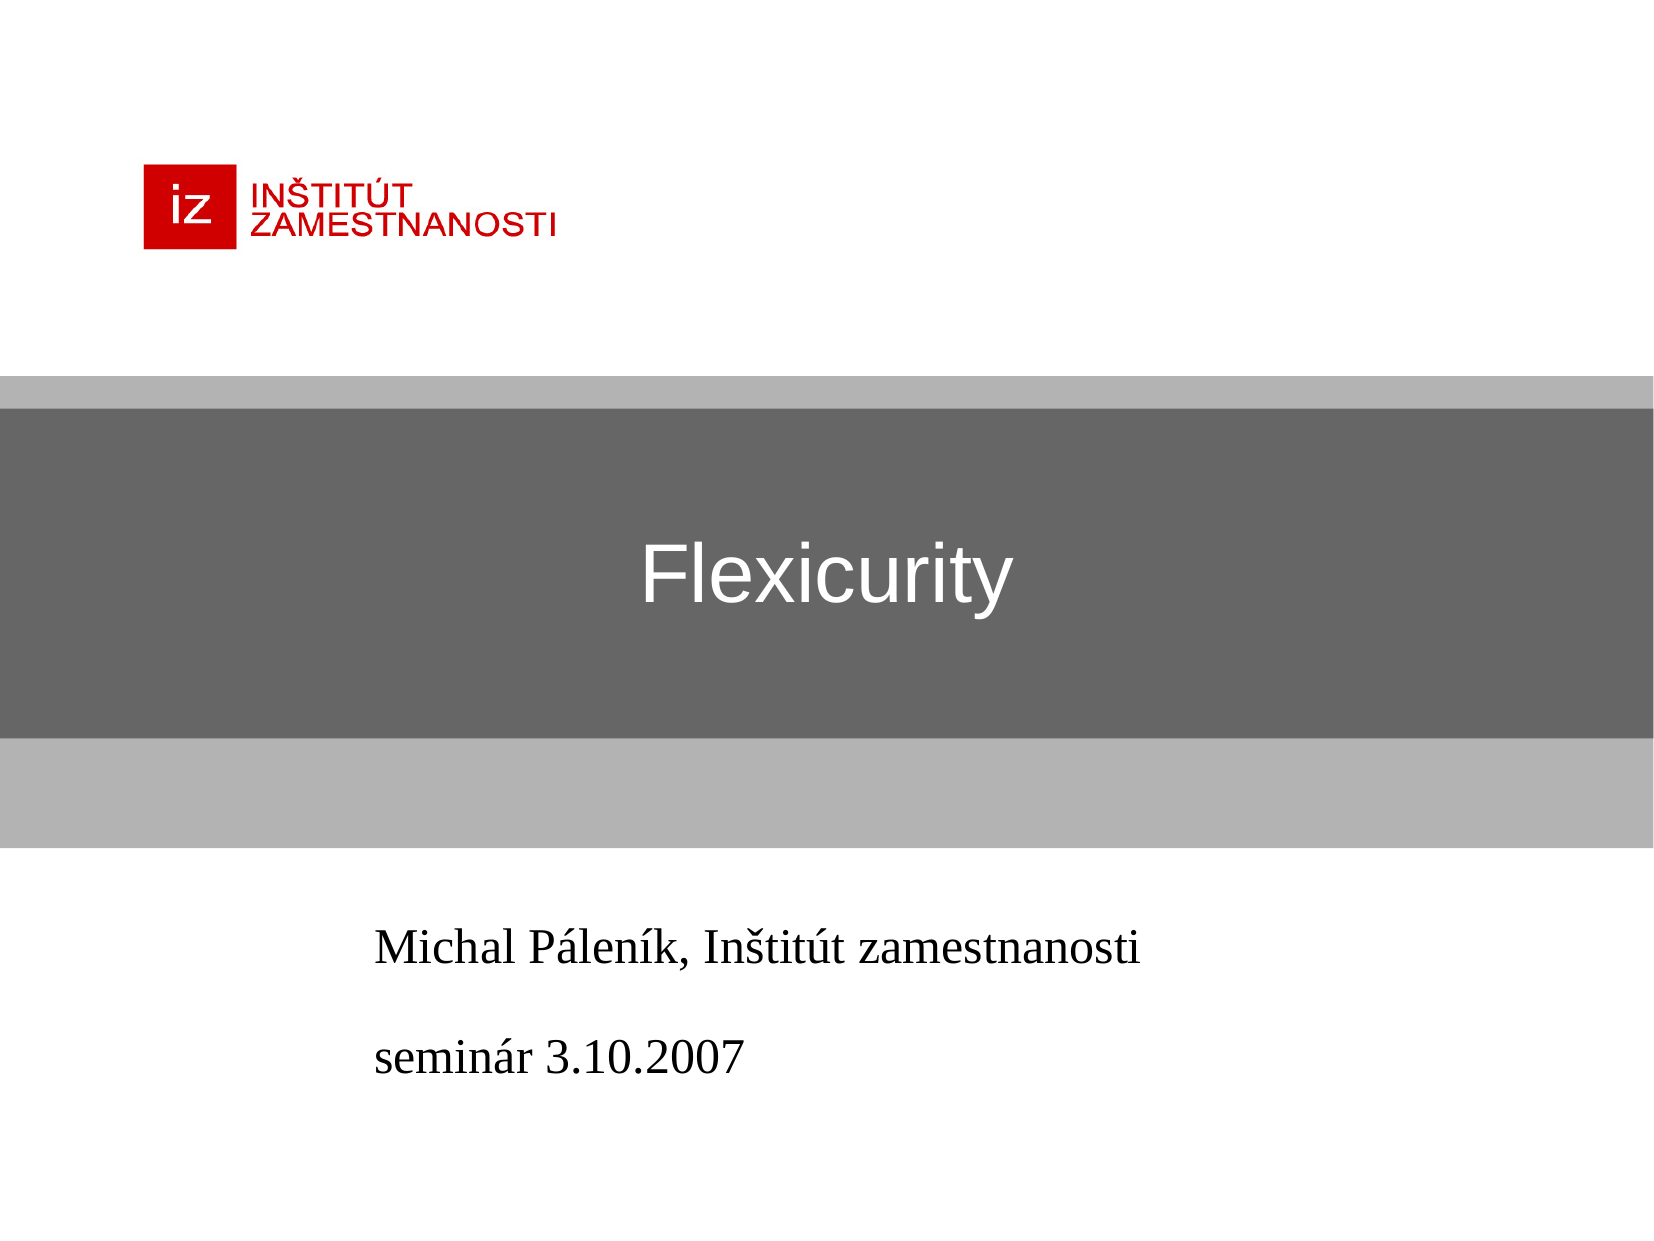

Flexicurity
Michal Páleník, Inštitút zamestnanosti
seminár 3.10.2007